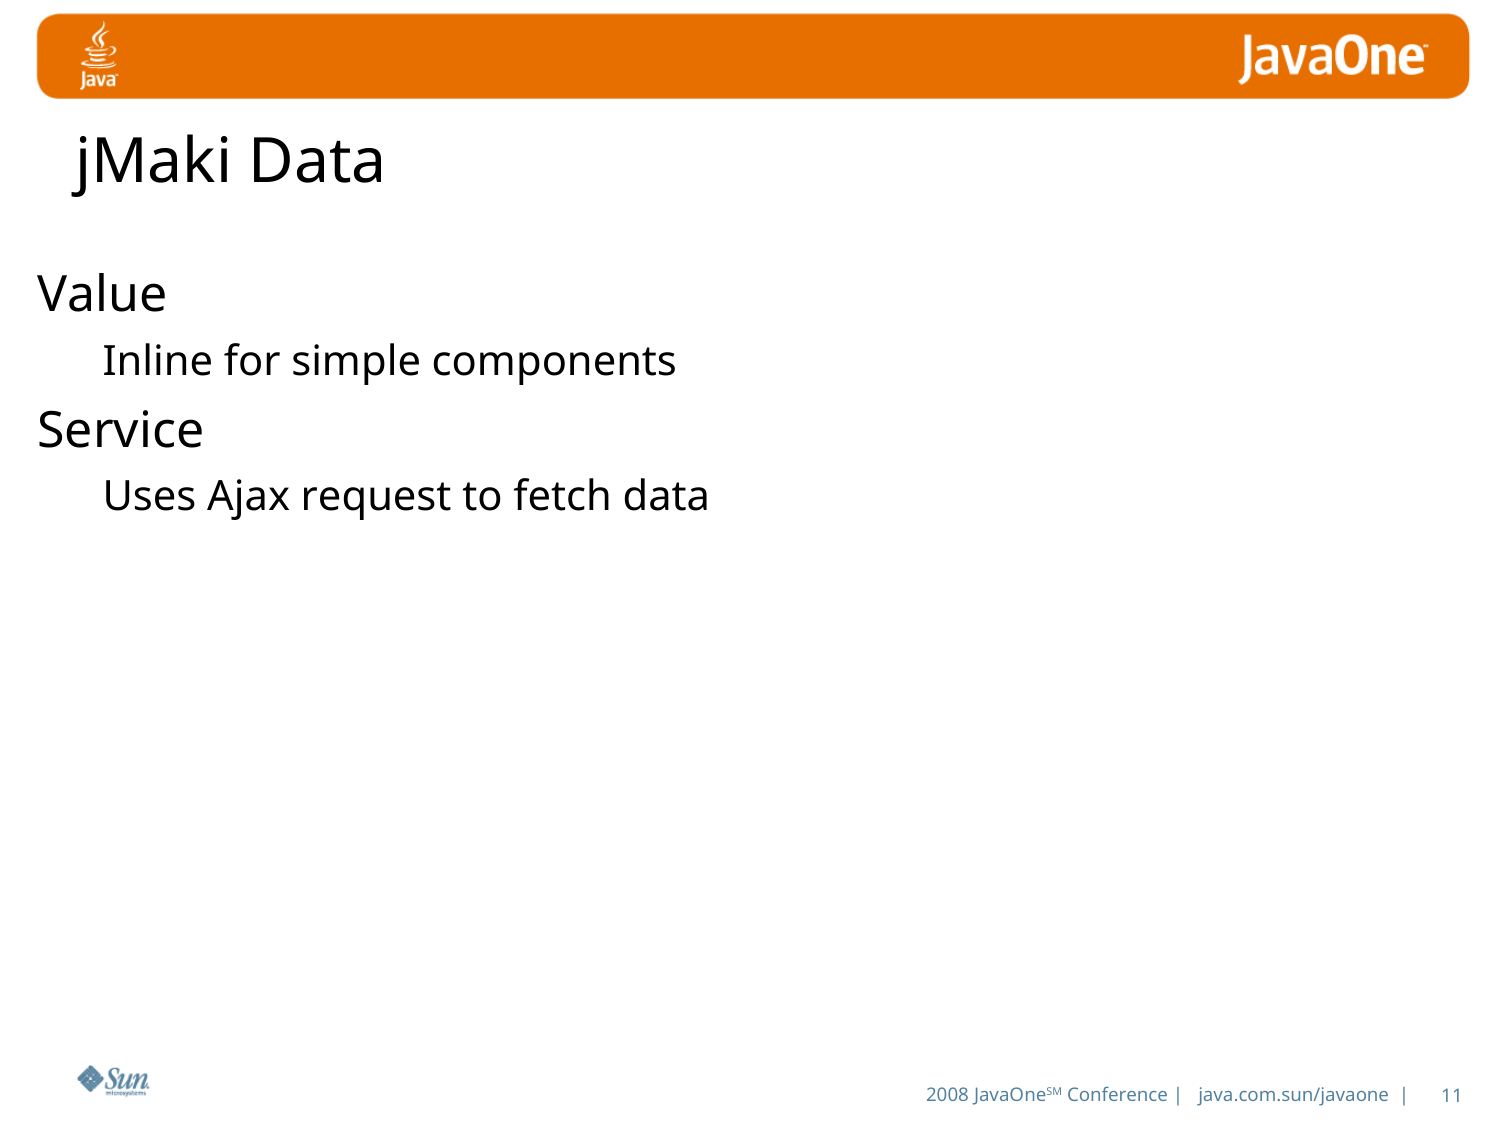

# jMaki Data
Value
Inline for simple components
Service
Uses Ajax request to fetch data